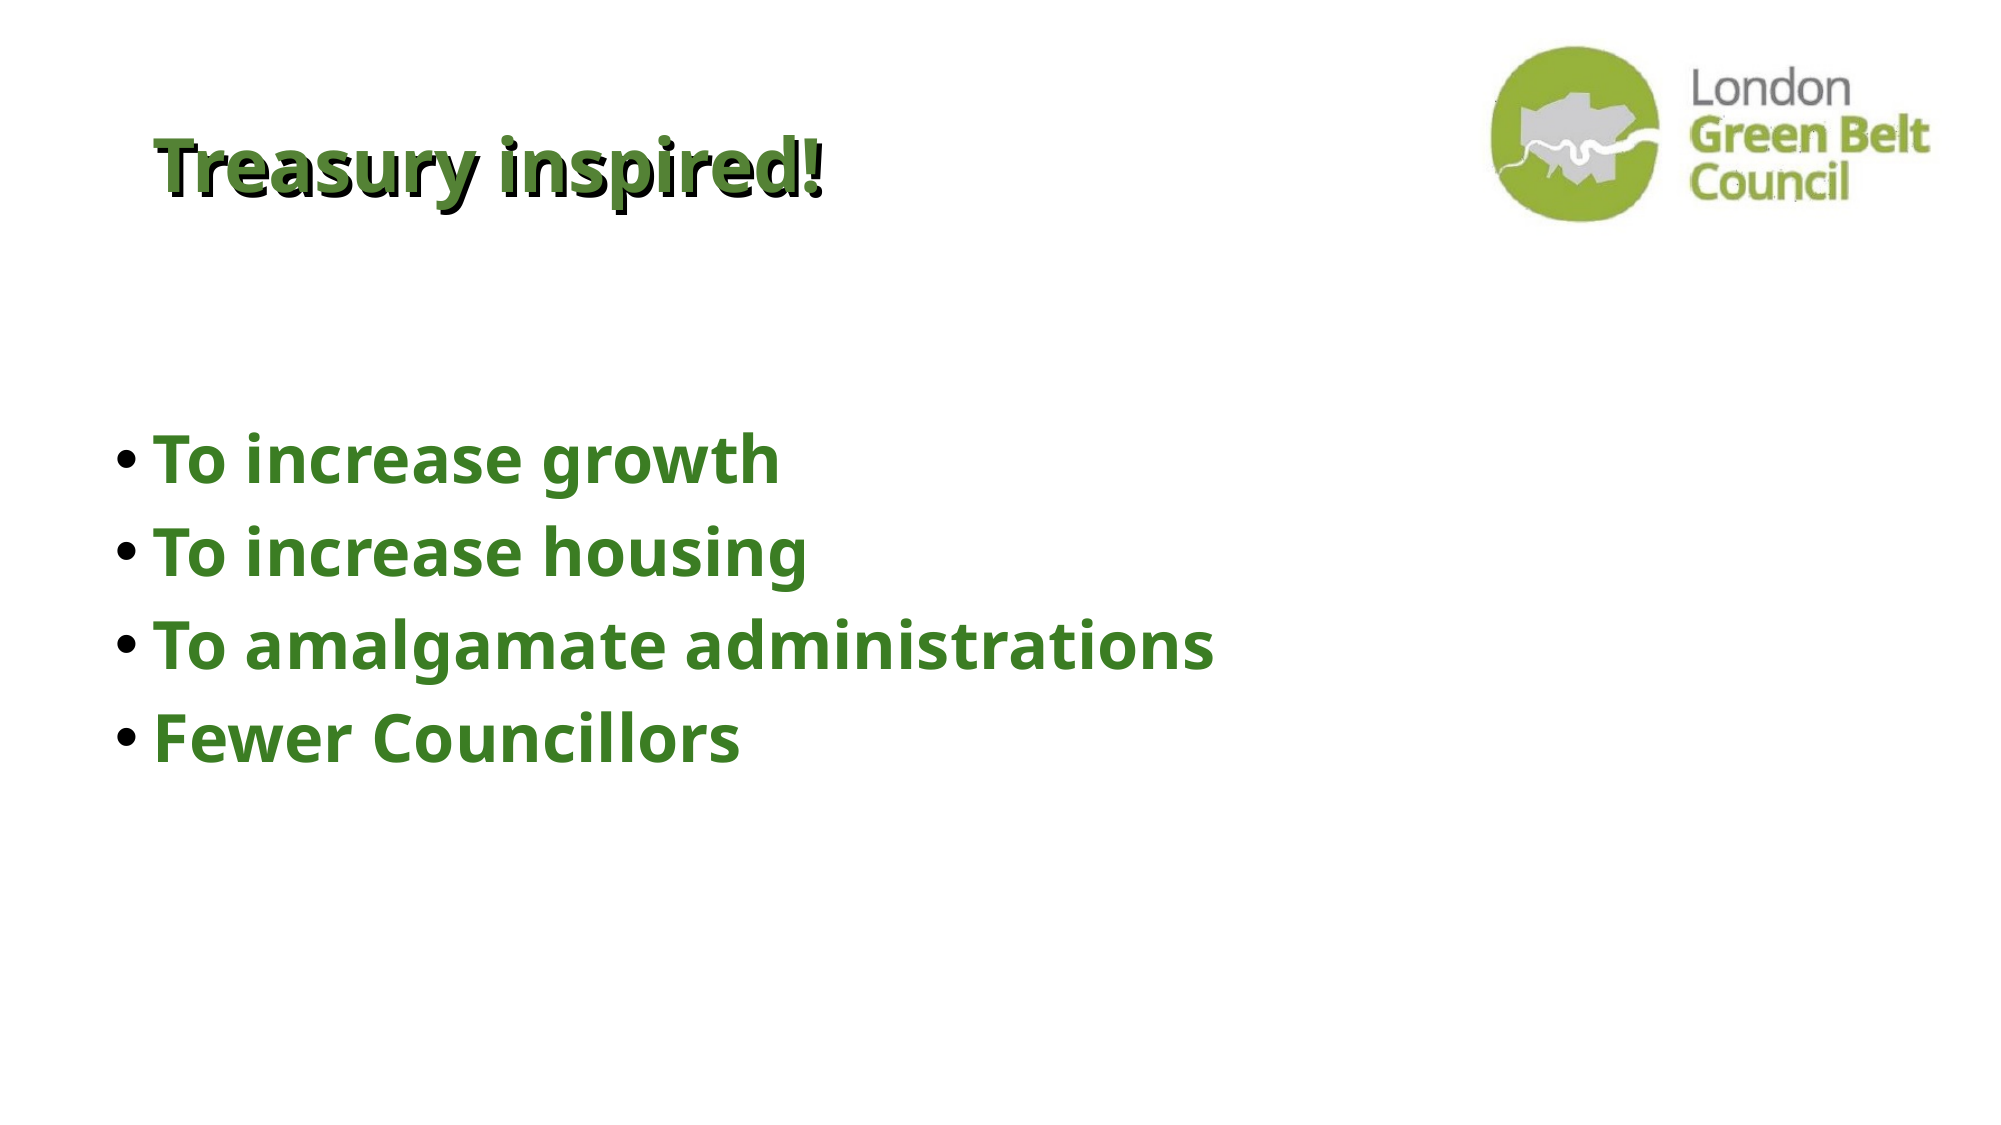

# Treasury inspired!
To increase growth
To increase housing
To amalgamate administrations
Fewer Councillors